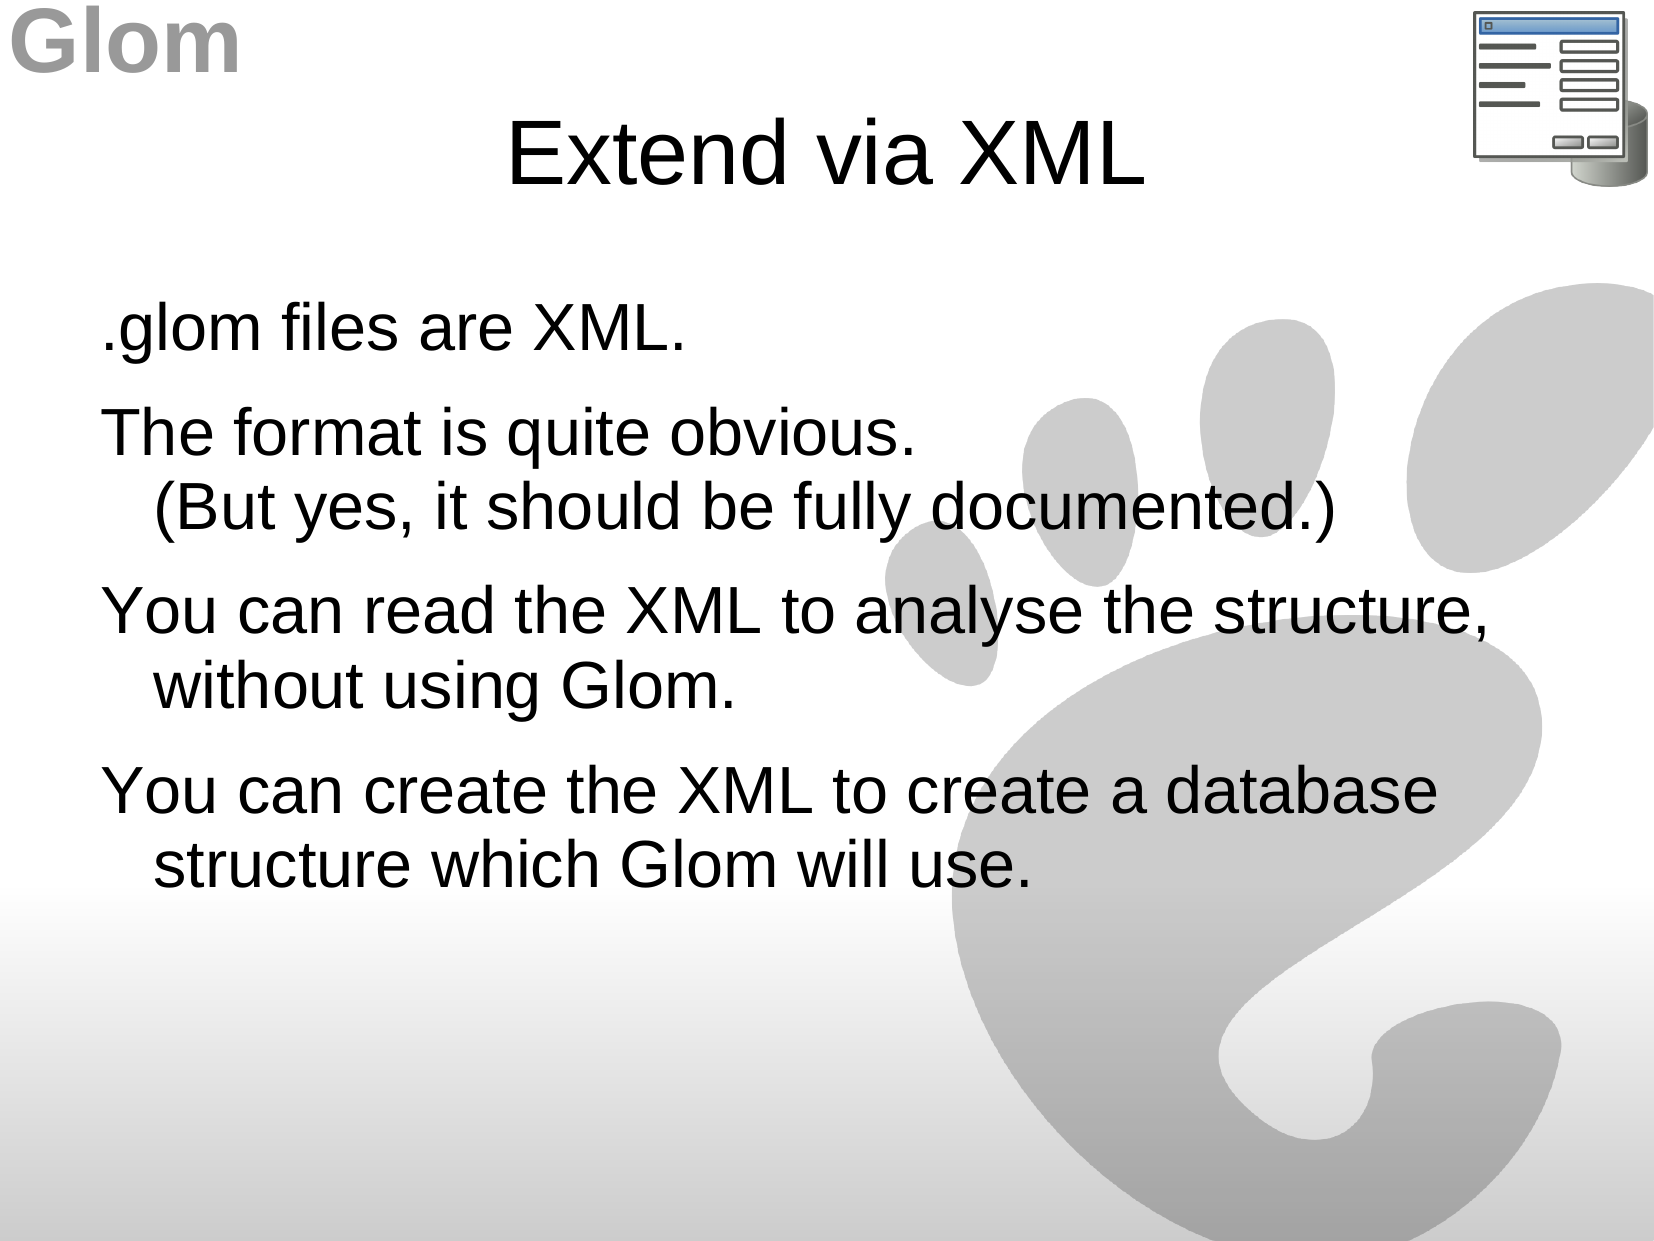

# Extend via XML
.glom files are XML.
The format is quite obvious.
(But yes, it should be fully documented.)
You can read the XML to analyse the structure, without using Glom.
You can create the XML to create a database structure which Glom will use.